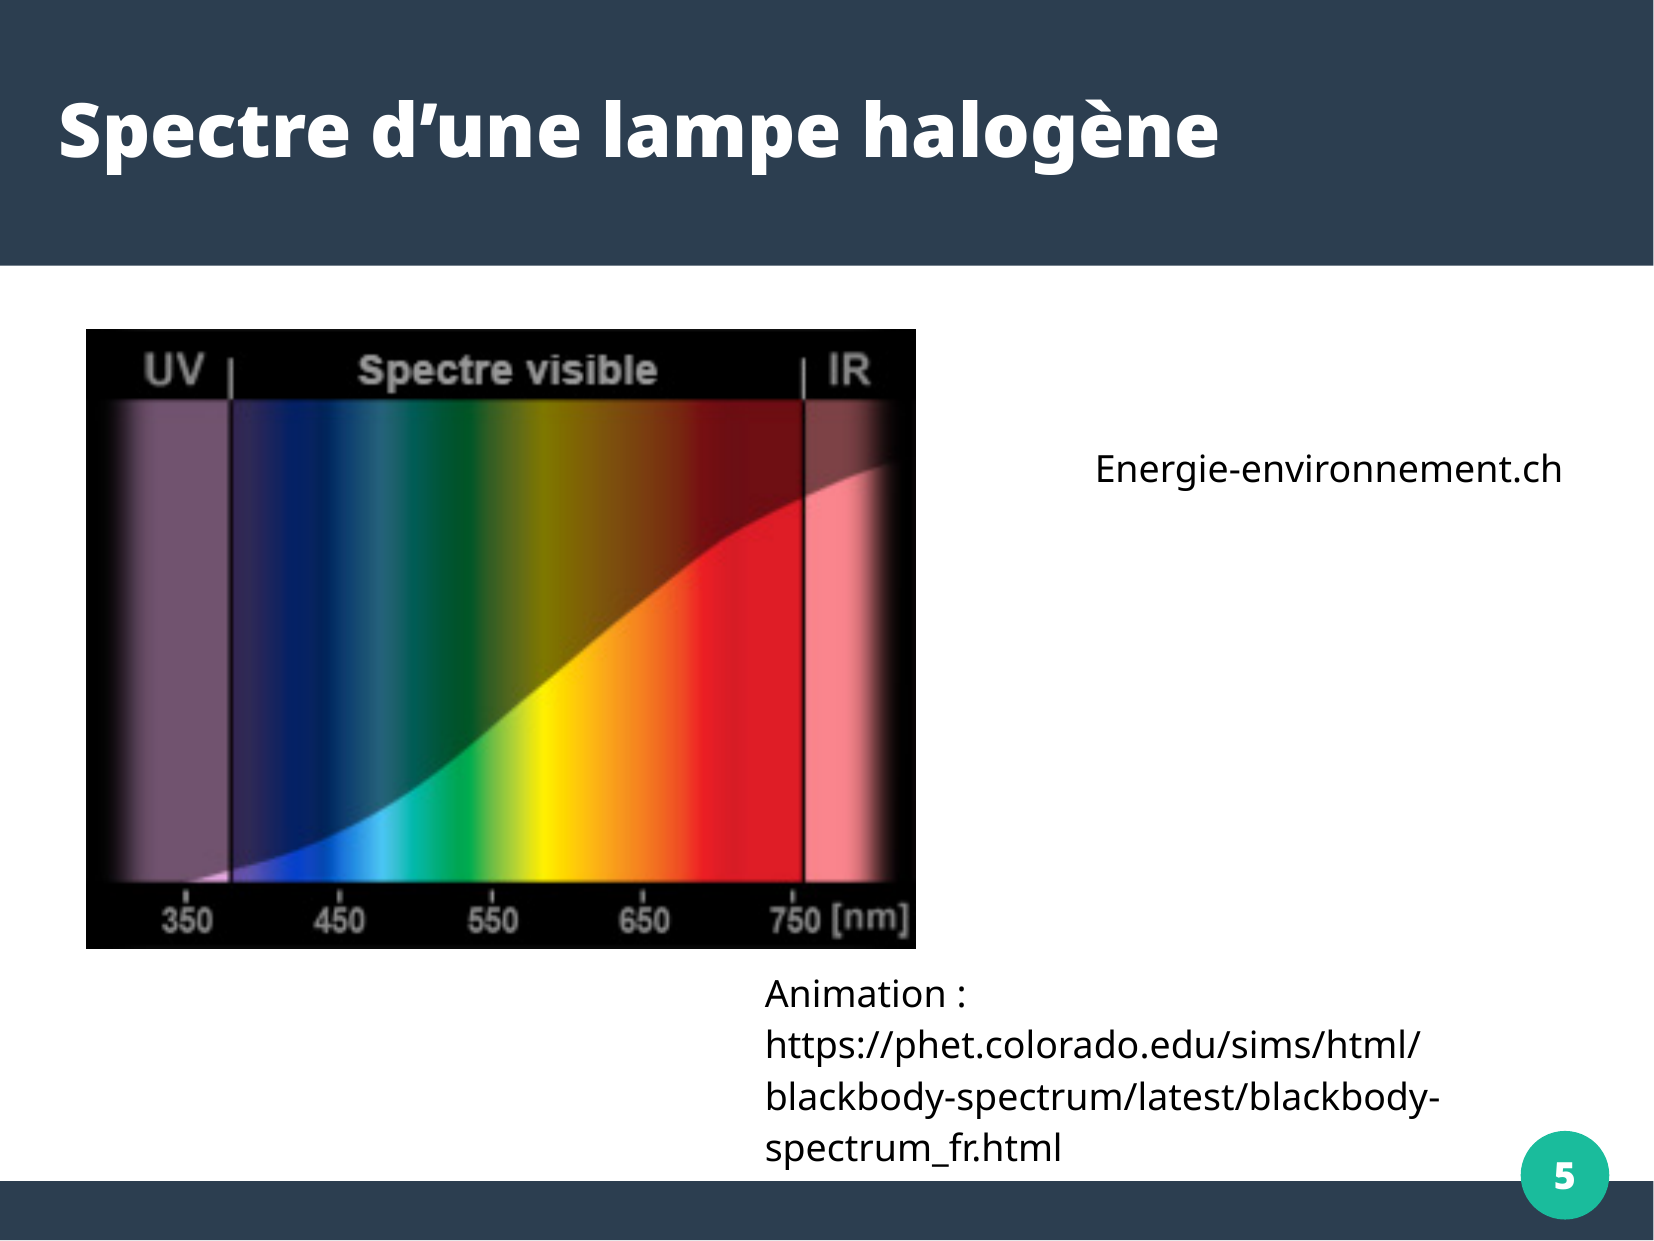

# Spectre d’une lampe halogène
Energie-environnement.ch
Animation :
https://phet.colorado.edu/sims/html/blackbody-spectrum/latest/blackbody-spectrum_fr.html
5